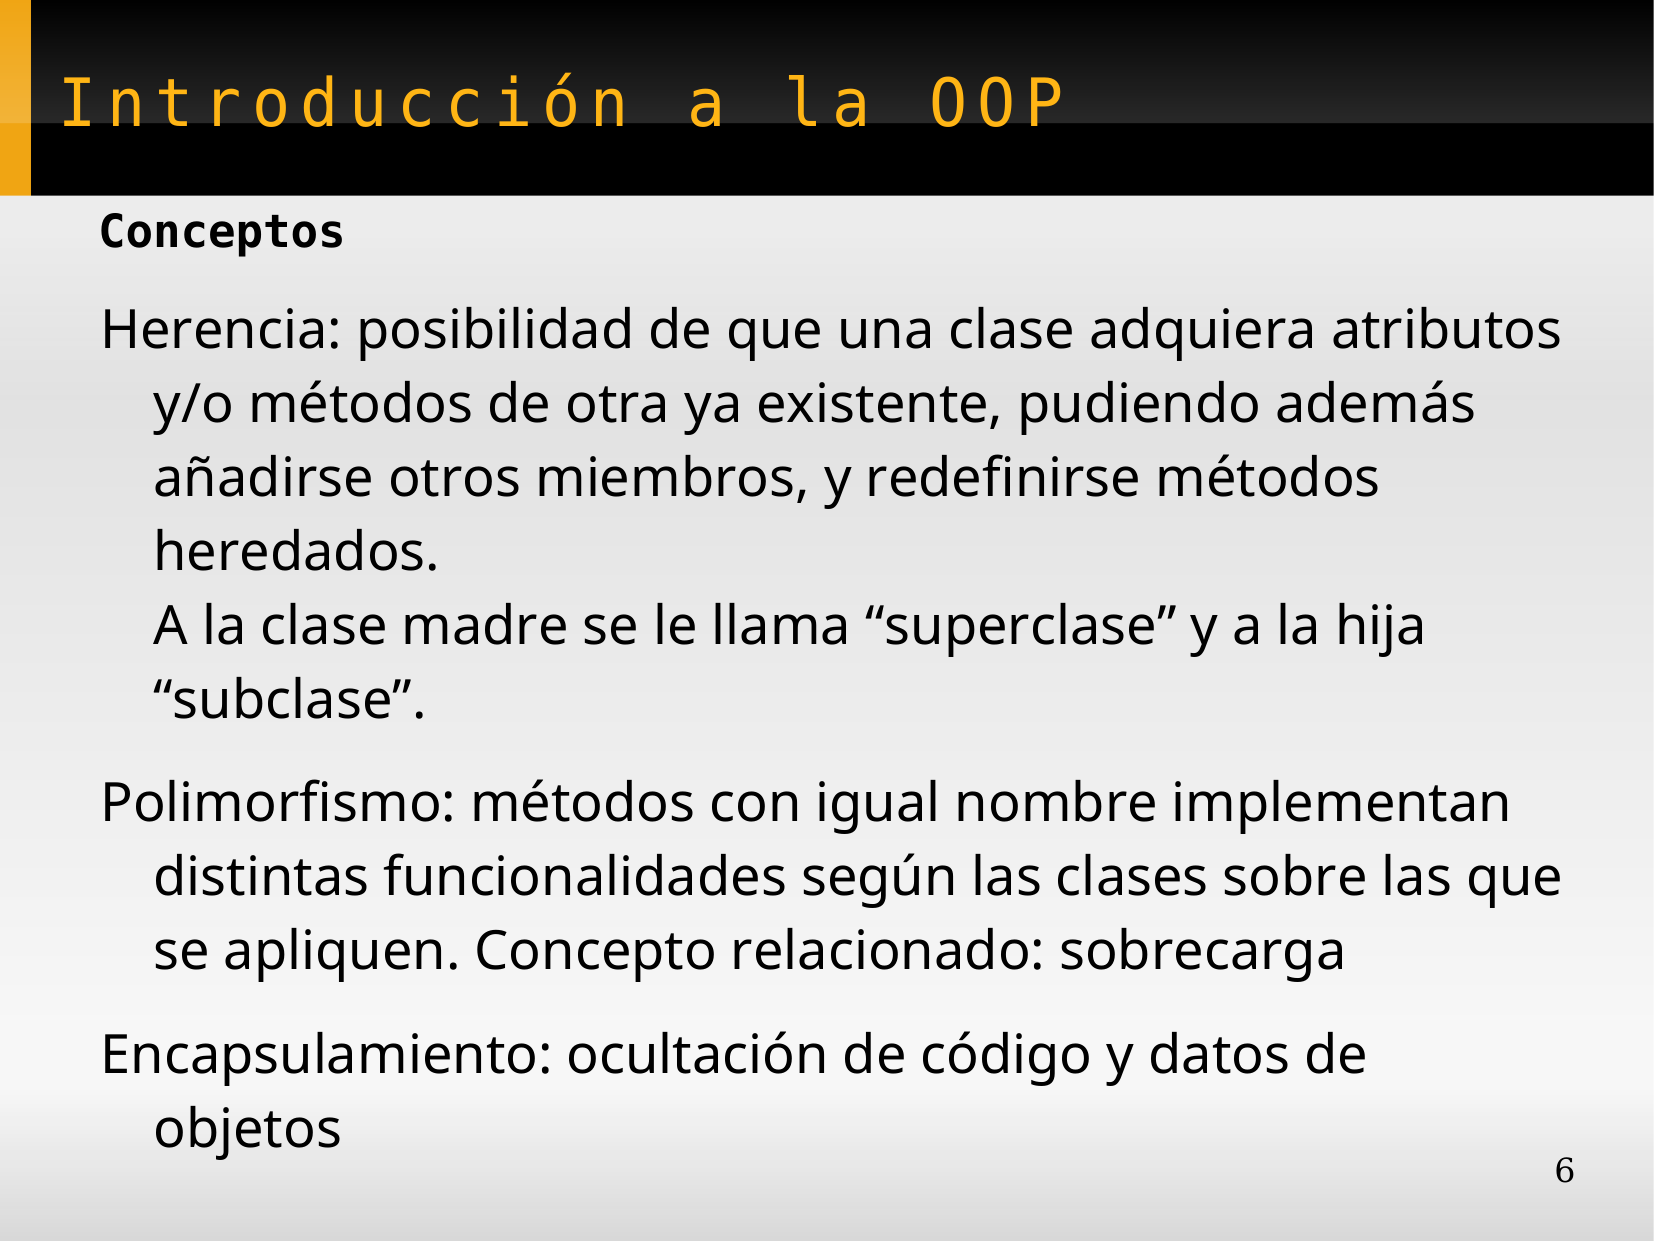

# Introducción a la OOP
Conceptos
Herencia: posibilidad de que una clase adquiera atributos y/o métodos de otra ya existente, pudiendo además añadirse otros miembros, y redefinirse métodos heredados.
A la clase madre se le llama “superclase” y a la hija “subclase”.
Polimorfismo: métodos con igual nombre implementan distintas funcionalidades según las clases sobre las que se apliquen. Concepto relacionado: sobrecarga
Encapsulamiento: ocultación de código y datos de objetos
6